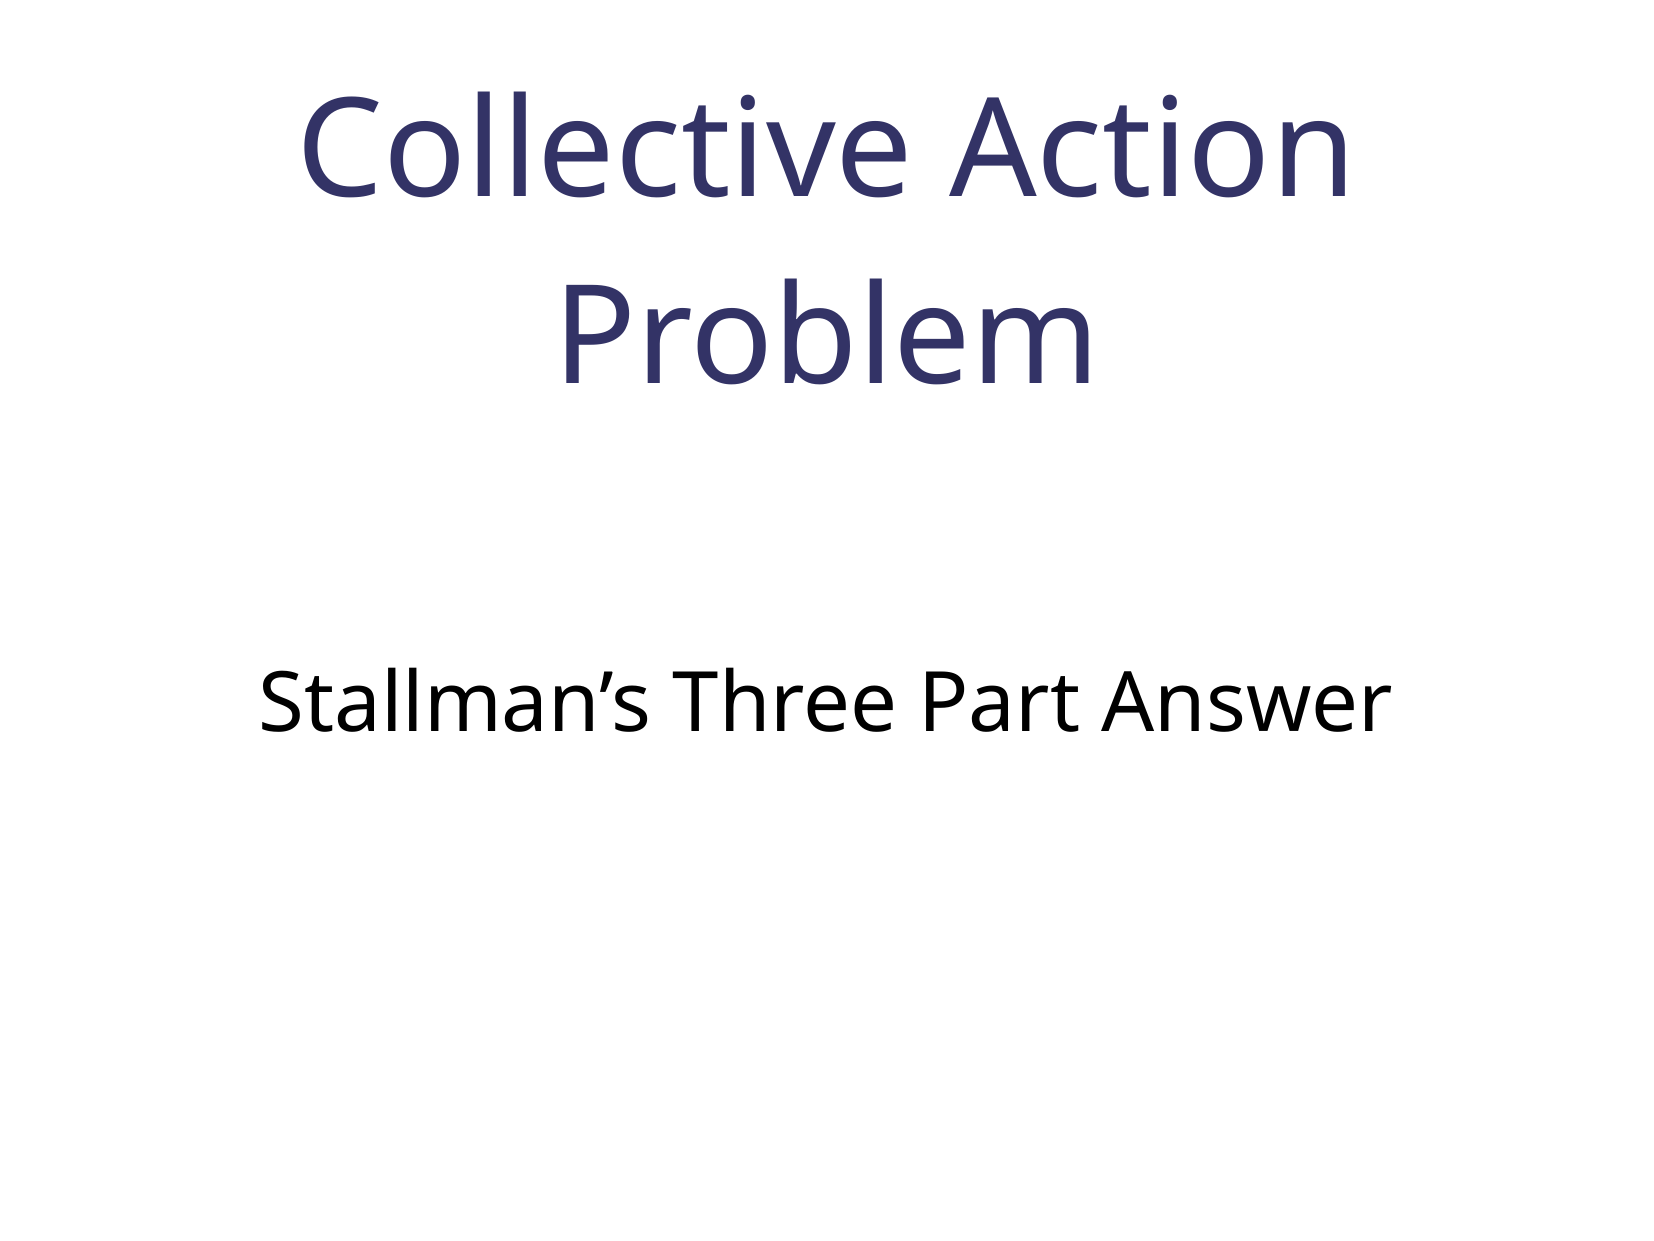

# Collective Action Problem
Stallman’s Three Part Answer